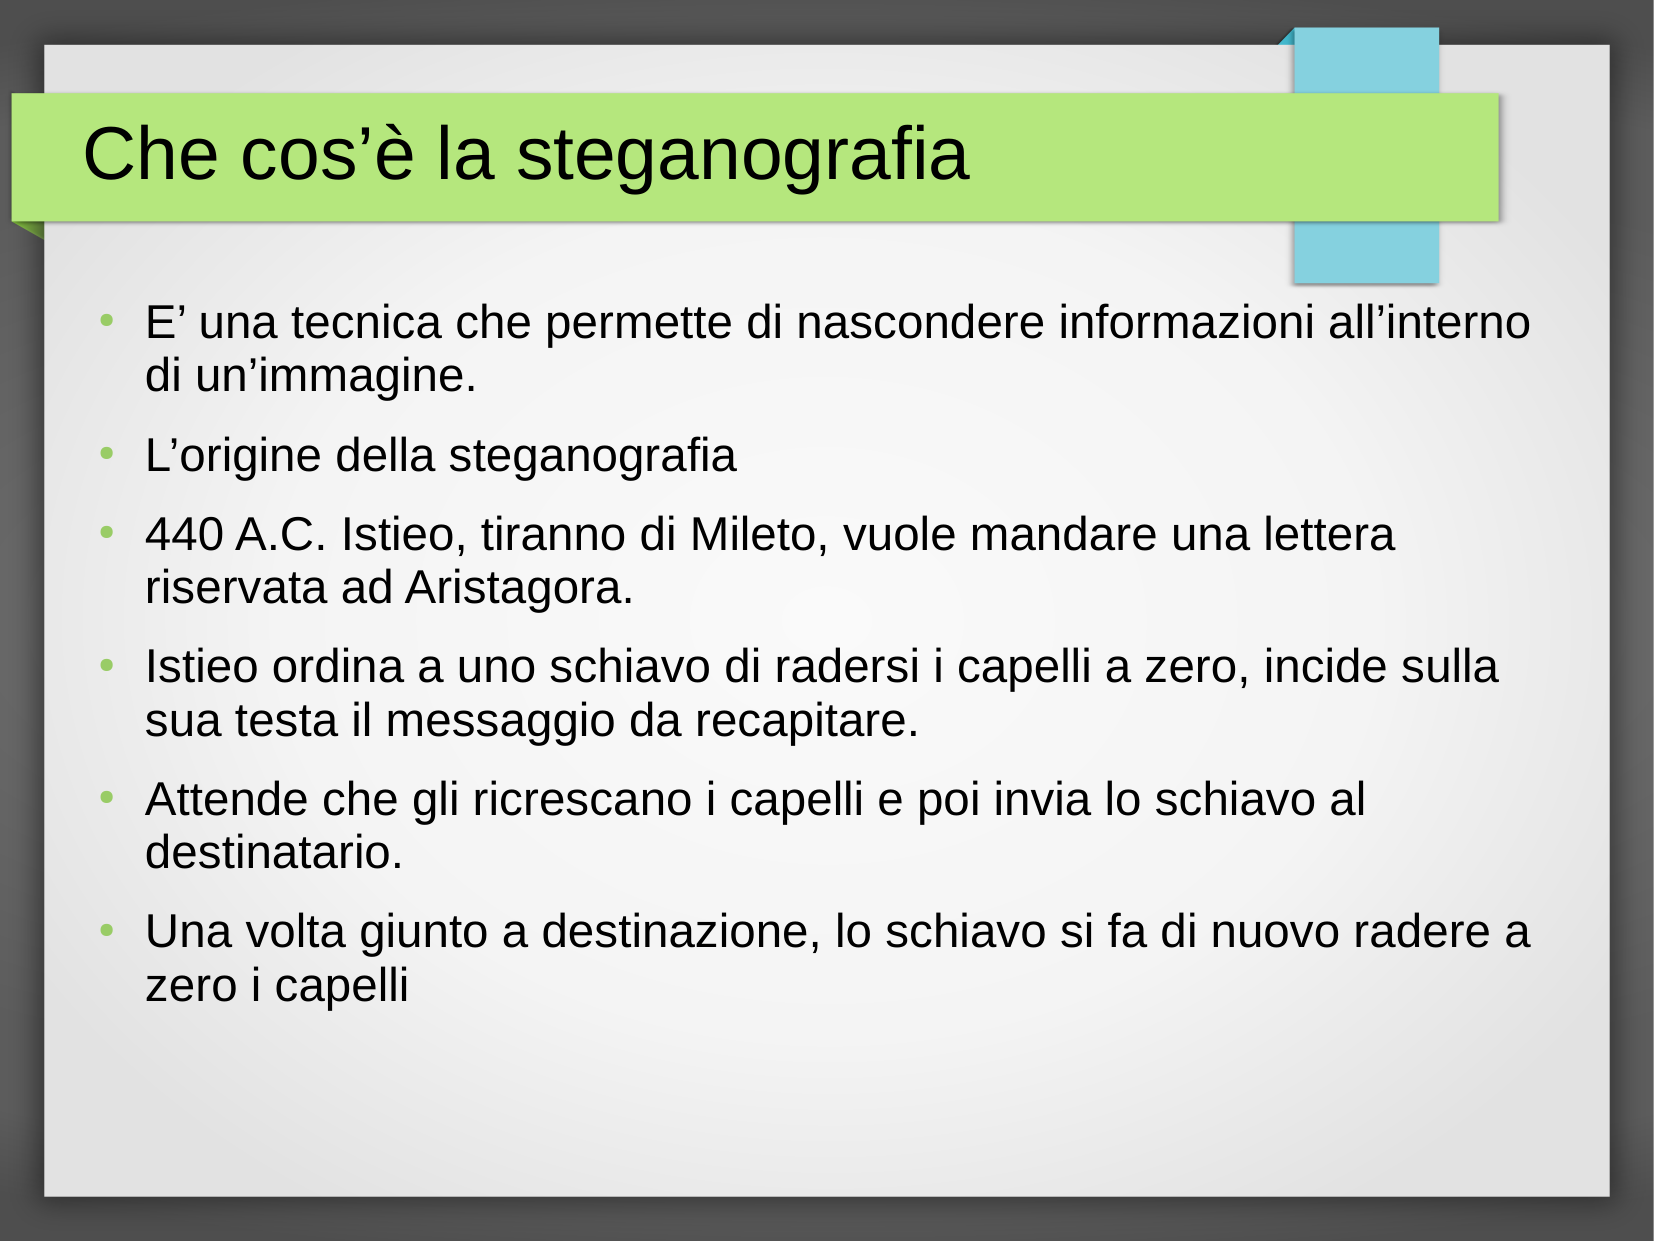

# Che cos’è la steganografia
E’ una tecnica che permette di nascondere informazioni all’interno di un’immagine.
L’origine della steganografia
440 A.C. Istieo, tiranno di Mileto, vuole mandare una lettera riservata ad Aristagora.
Istieo ordina a uno schiavo di radersi i capelli a zero, incide sulla sua testa il messaggio da recapitare.
Attende che gli ricrescano i capelli e poi invia lo schiavo al destinatario.
Una volta giunto a destinazione, lo schiavo si fa di nuovo radere a zero i capelli